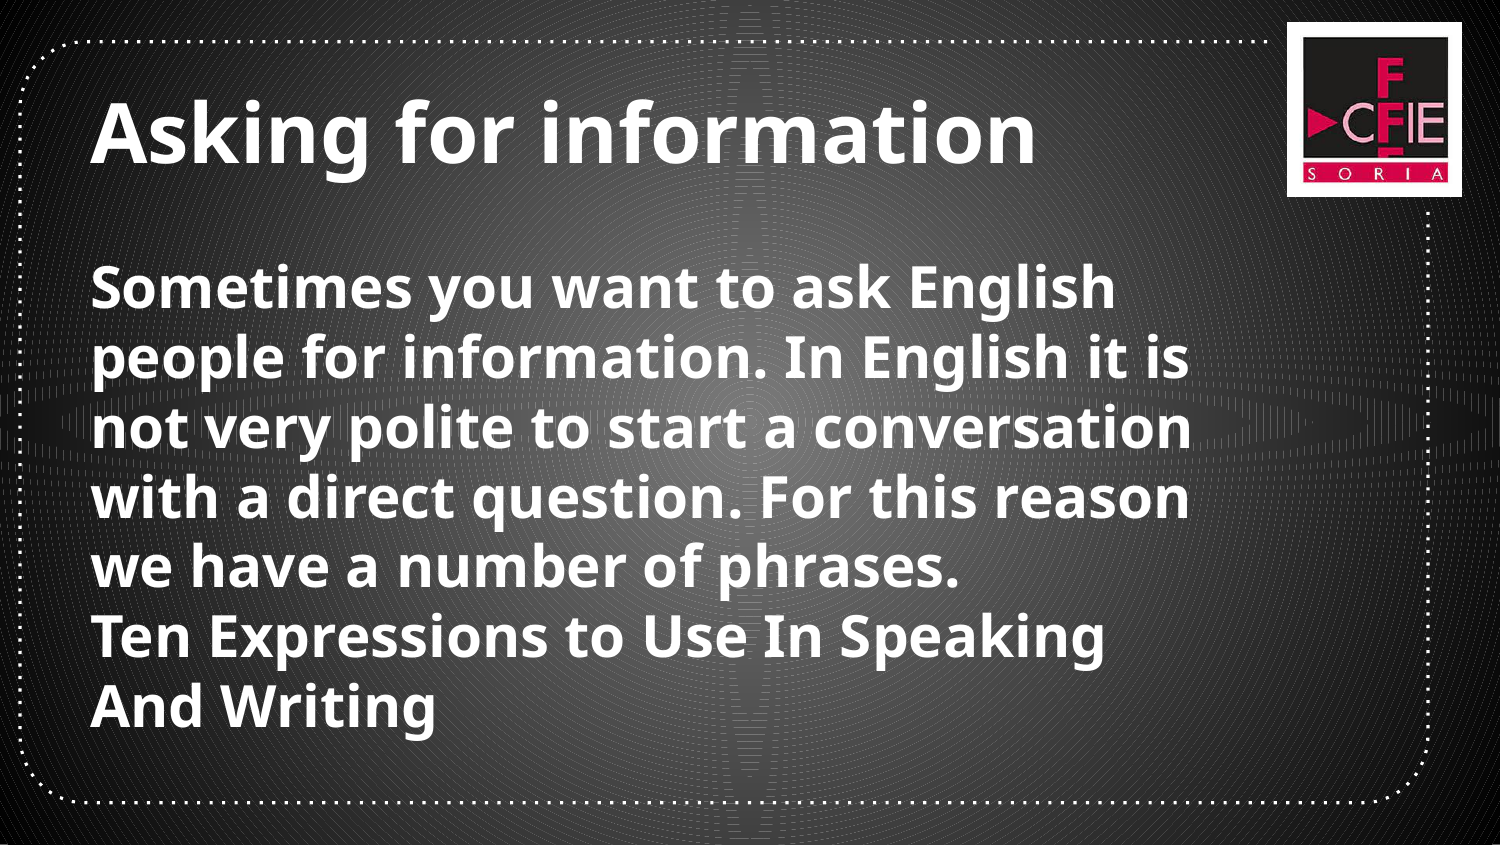

Asking for information
Sometimes you want to ask English people for information. In English it is not very polite to start a conversation with a direct question. For this reason we have a number of phrases.
Ten Expressions to Use In Speaking And Writing